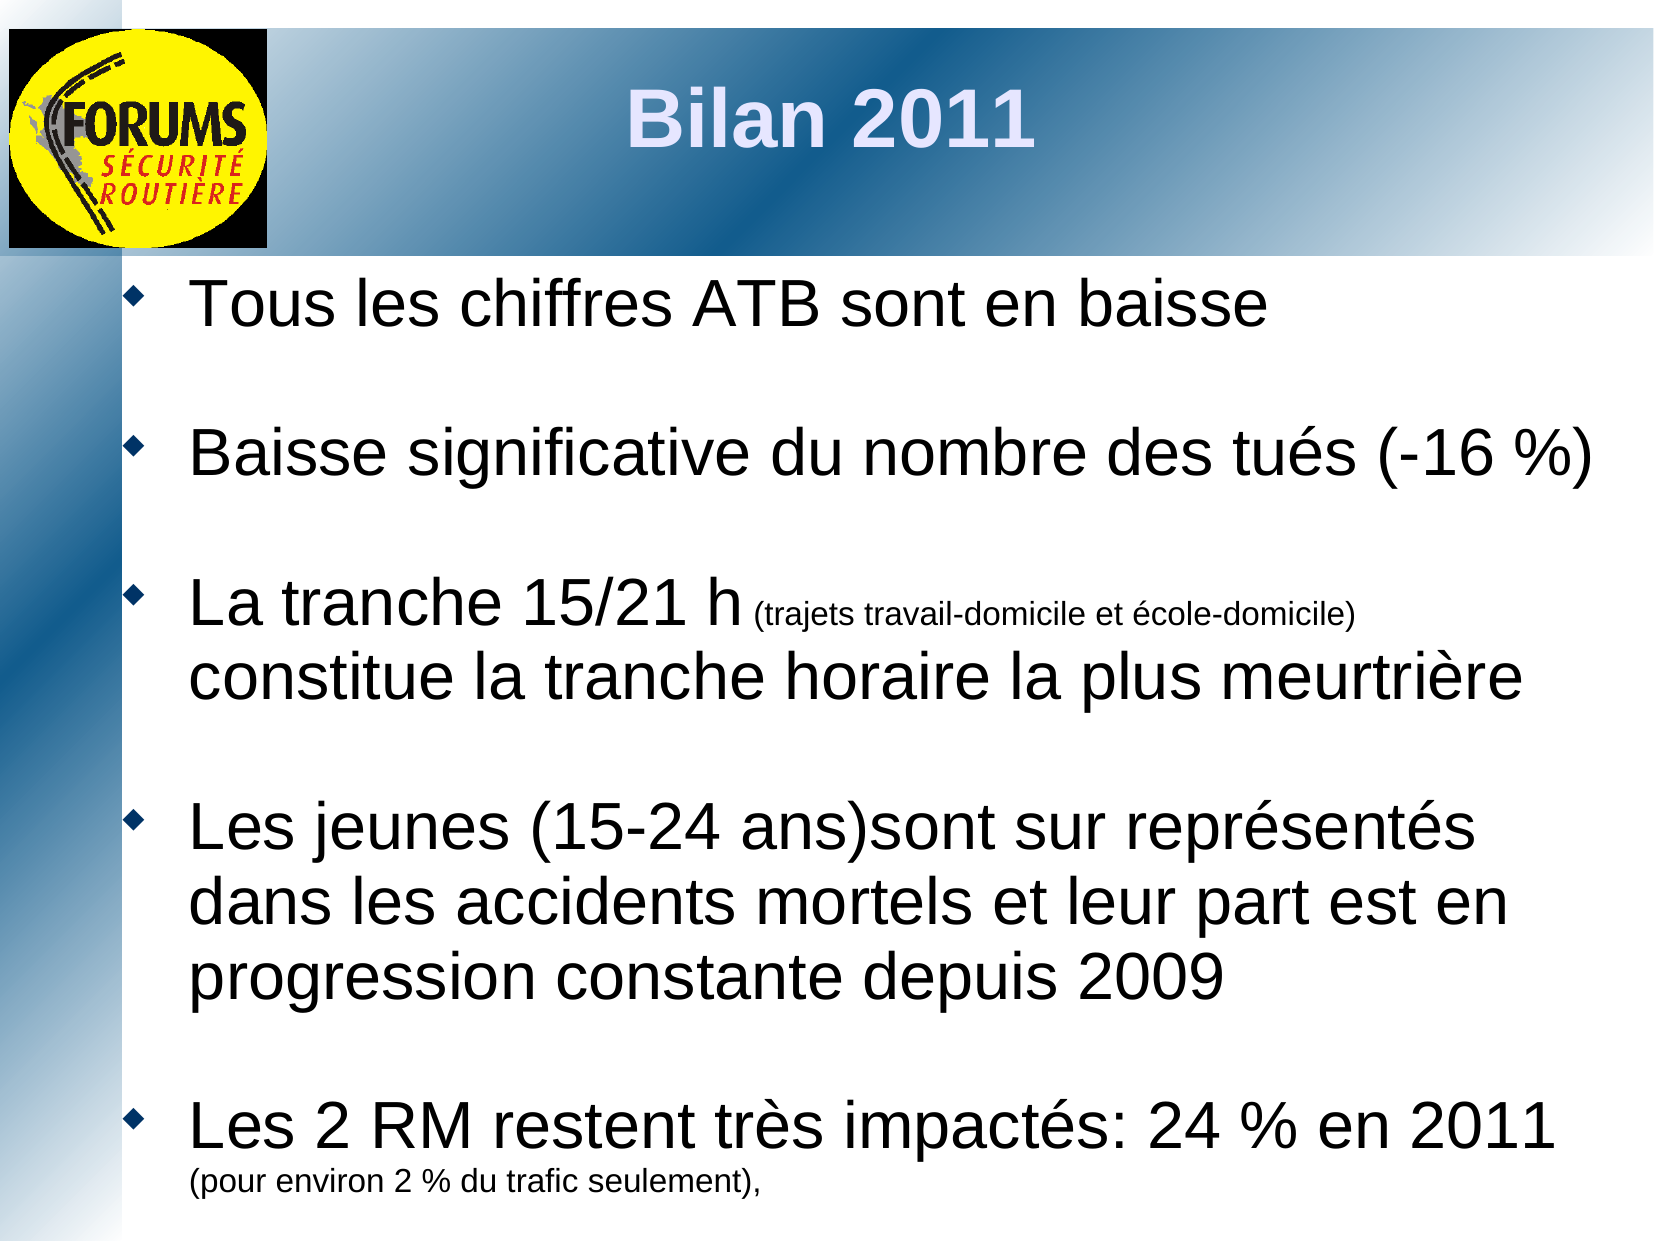

# Bilan 2011
Tous les chiffres ATB sont en baisse
Baisse significative du nombre des tués (-16 %)
La tranche 15/21 h (trajets travail-domicile et école-domicile) constitue la tranche horaire la plus meurtrière
Les jeunes (15-24 ans)sont sur représentés dans les accidents mortels et leur part est en progression constante depuis 2009
Les 2 RM restent très impactés: 24 % en 2011 (pour environ 2 % du trafic seulement),